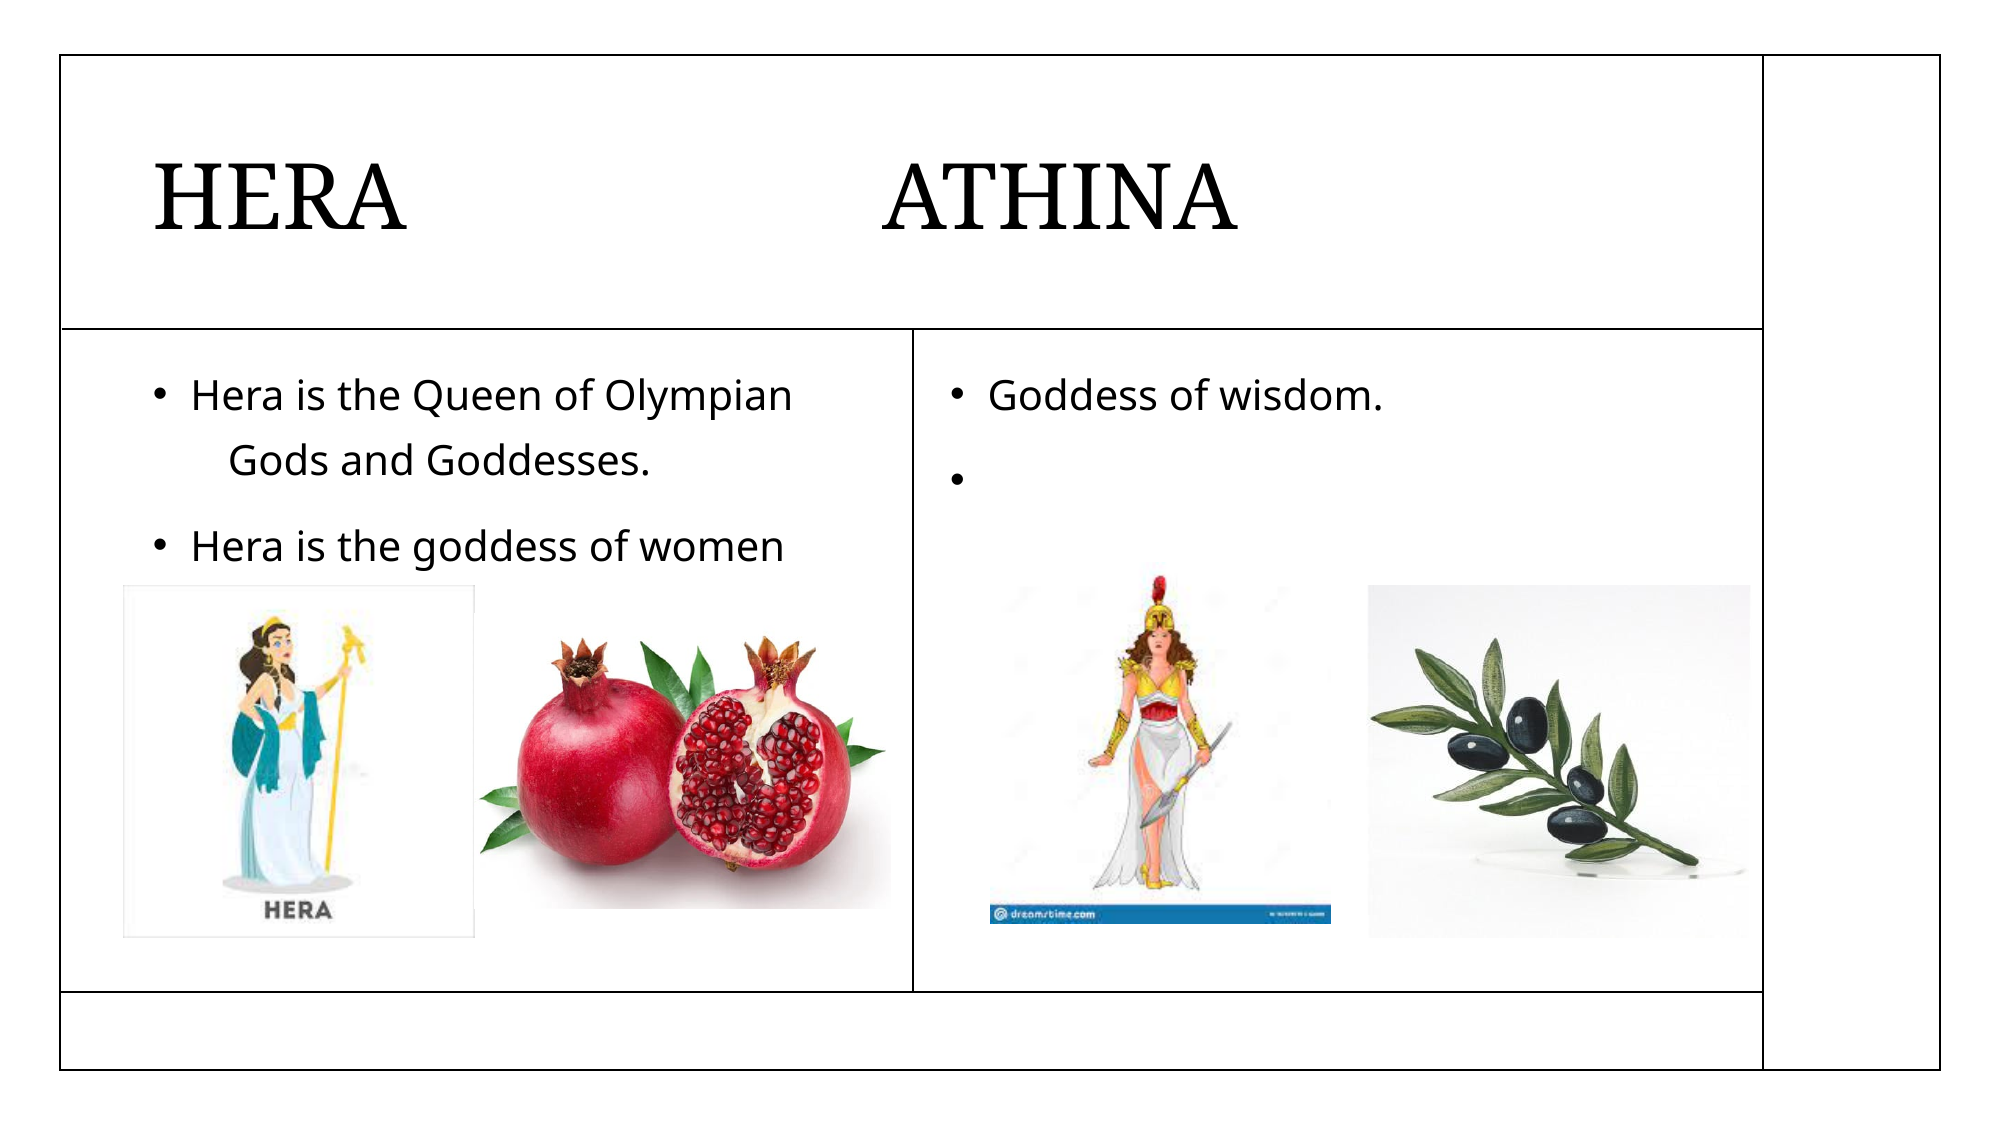

# HERA ATHINA
Hera is the Queen of Olympian Gods and Goddesses.
Hera is the goddess of women and sky.
Goddess of wisdom.